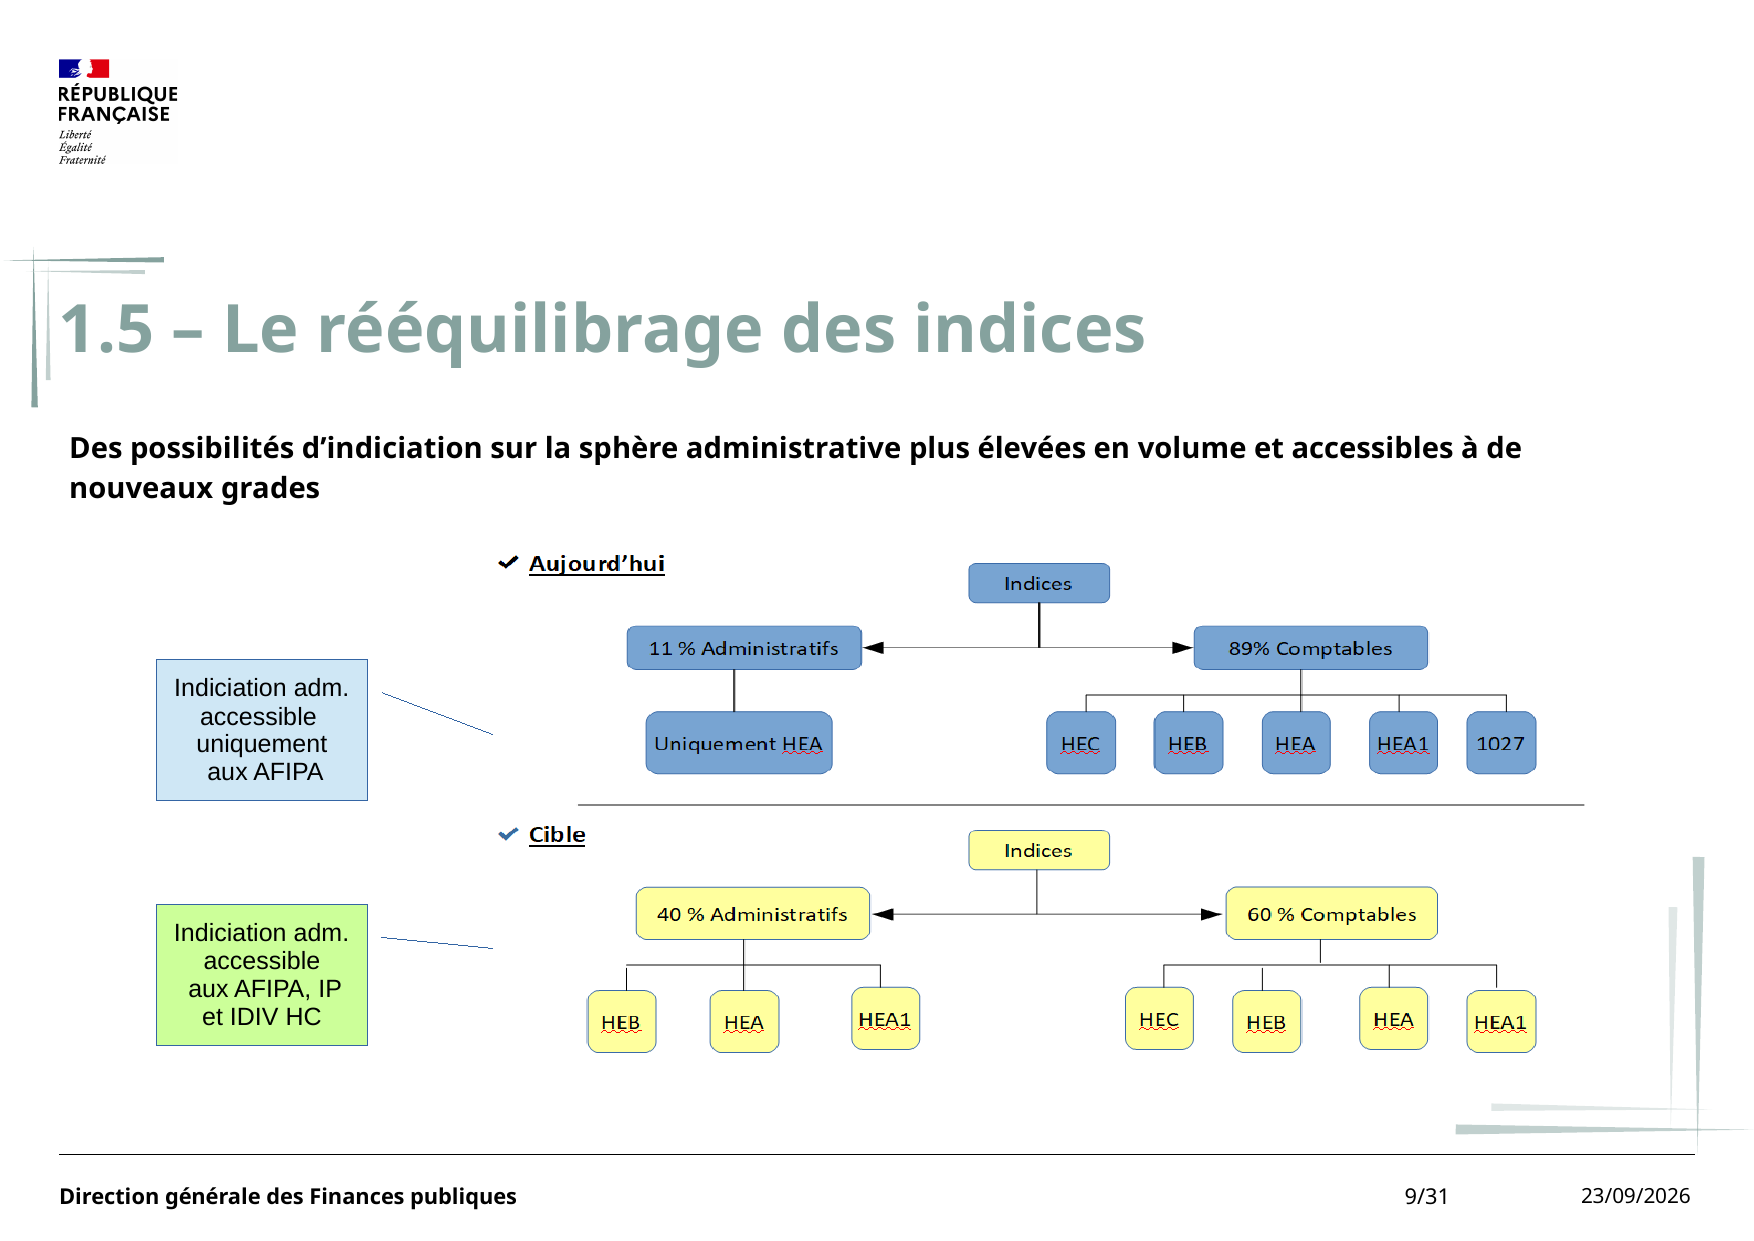

# 1.5 – Le rééquilibrage des indices
Des possibilités d’indiciation sur la sphère administrative plus élevées en volume et accessibles à de nouveaux grades
Indiciation adm.
accessible
uniquement
 aux AFIPA
Indiciation adm.
accessible
 aux AFIPA, IP
et IDIV HC